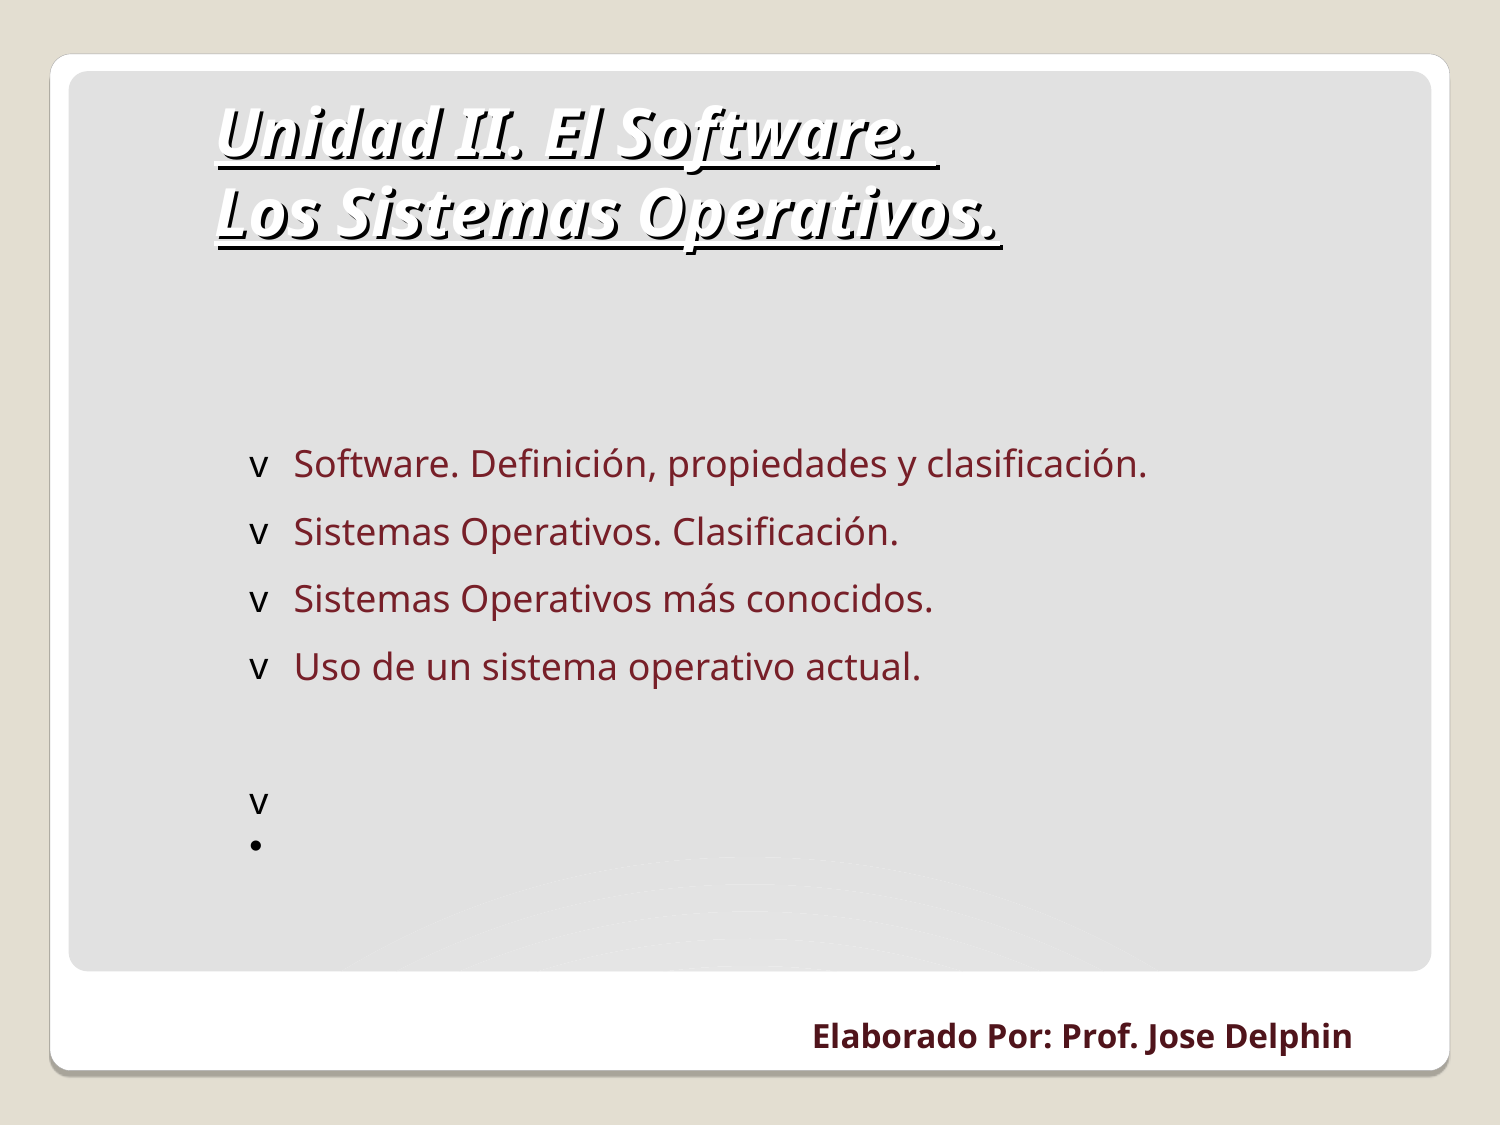

Unidad II. El Software.
Los Sistemas Operativos.
Software. Definición, propiedades y clasificación.
Sistemas Operativos. Clasificación.
Sistemas Operativos más conocidos.
Uso de un sistema operativo actual.
Elaborado Por: Prof. Jose Delphin